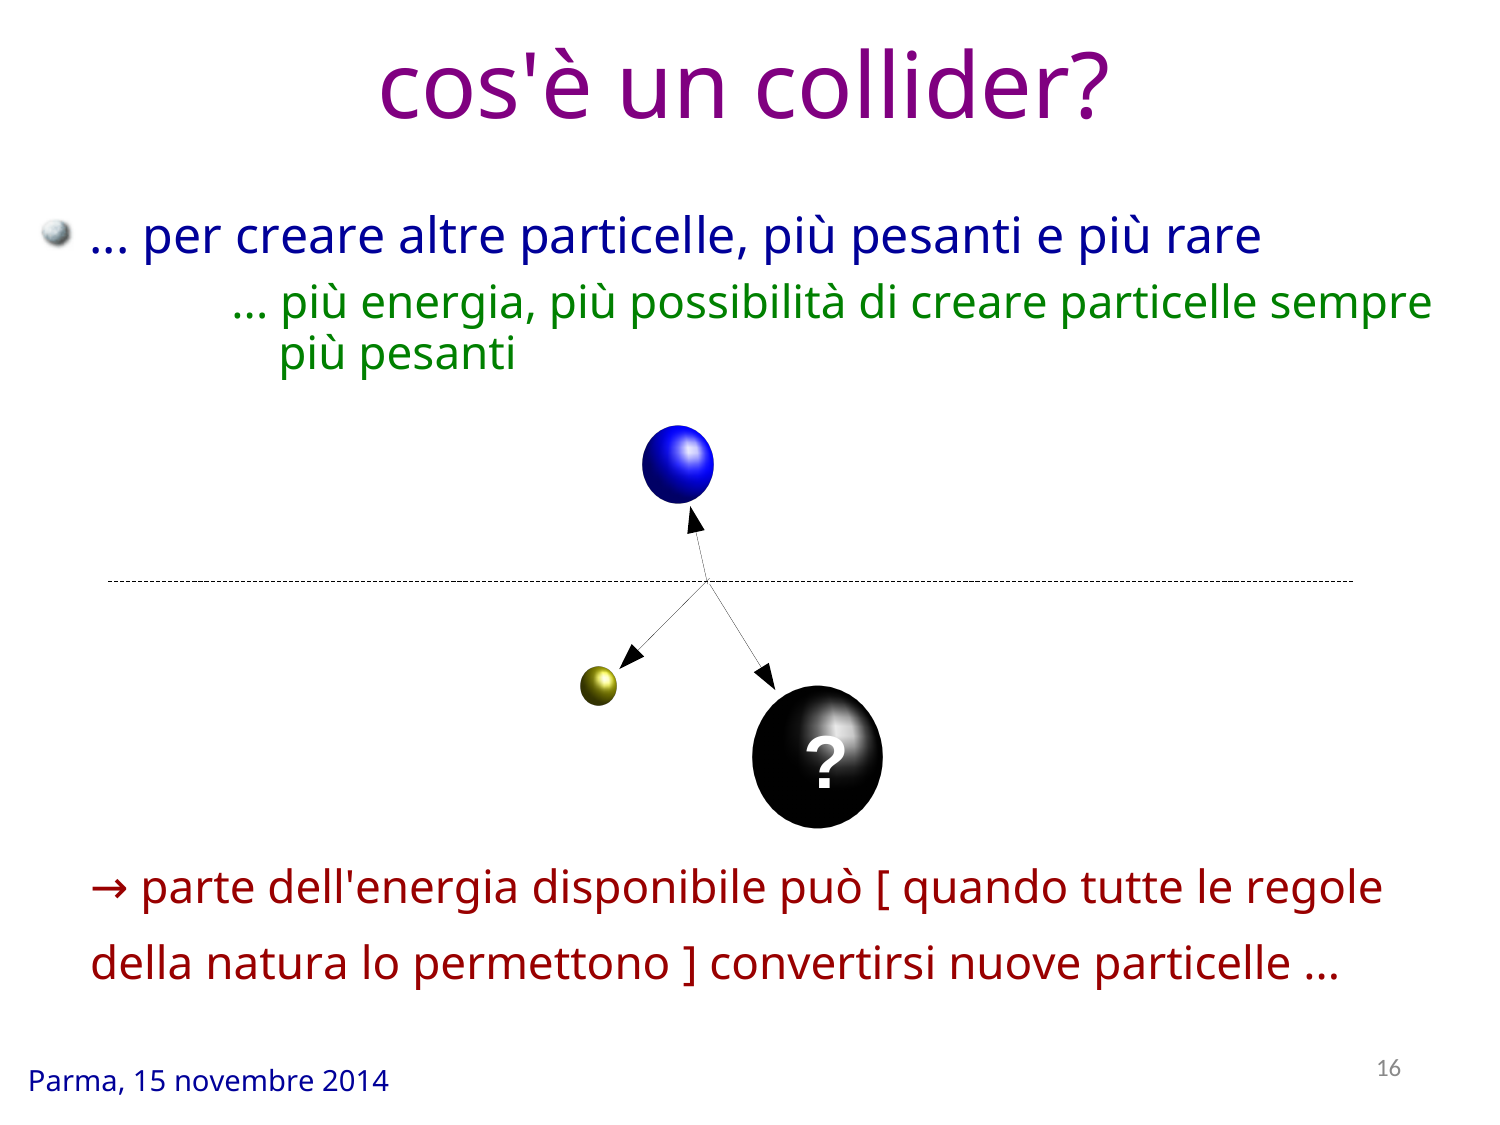

cos'è un collider?
# ... per creare altre particelle, più pesanti e più rare
... più energia, più possibilità di creare particelle sempre più pesanti
?
→ parte dell'energia disponibile può [ quando tutte le regole della natura lo permettono ] convertirsi nuove particelle ...
16